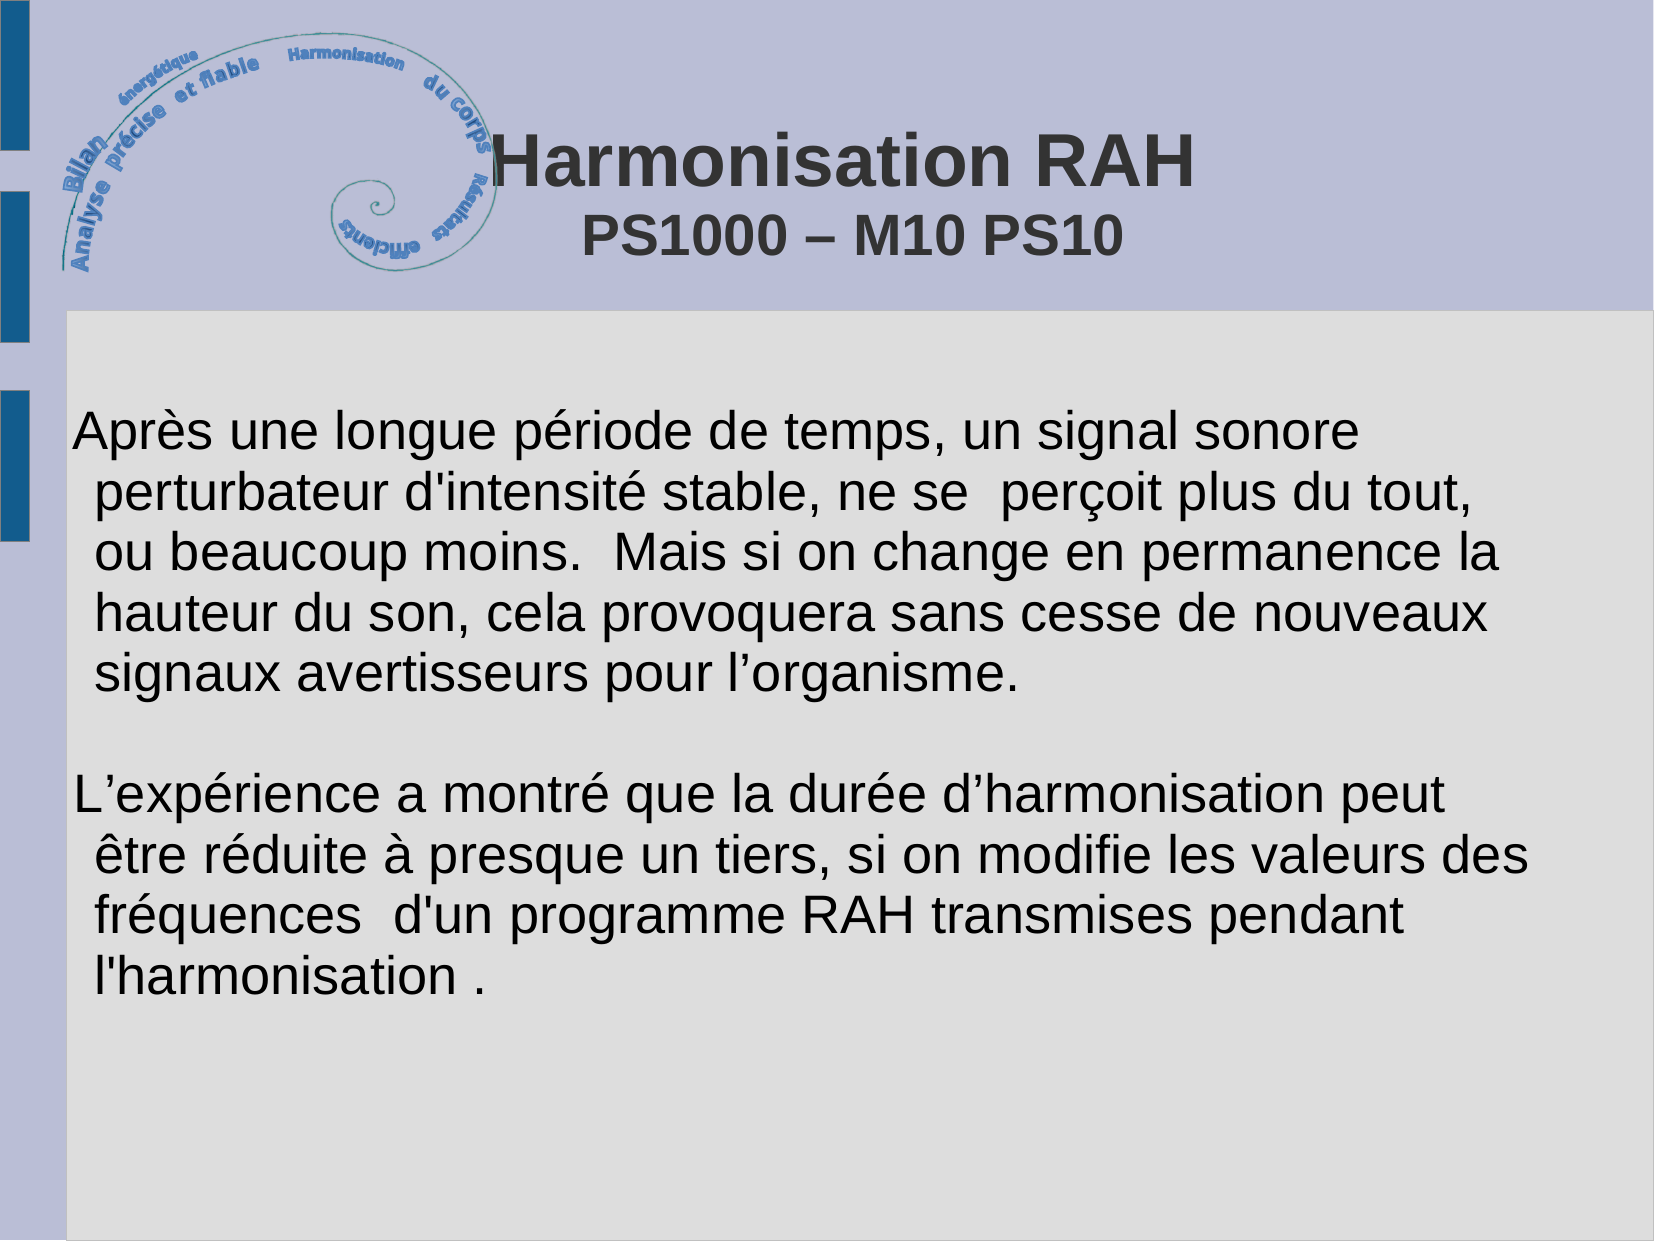

Harmonisation
énergétique
fiable
du
et
corps
précise
Bilan
Résultats
efficients
Analyse
Harmonisation RAH
PS1000 – M10 PS10
# Après une longue période de temps, un signal sonore perturbateur d'intensité stable, ne se perçoit plus du tout, ou beaucoup moins. Mais si on change en permanence la hauteur du son, cela provoquera sans cesse de nouveaux signaux avertisseurs pour l’organisme.
 L’expérience a montré que la durée d’harmonisation peut être réduite à presque un tiers, si on modifie les valeurs des fréquences d'un programme RAH transmises pendant l'harmonisation .